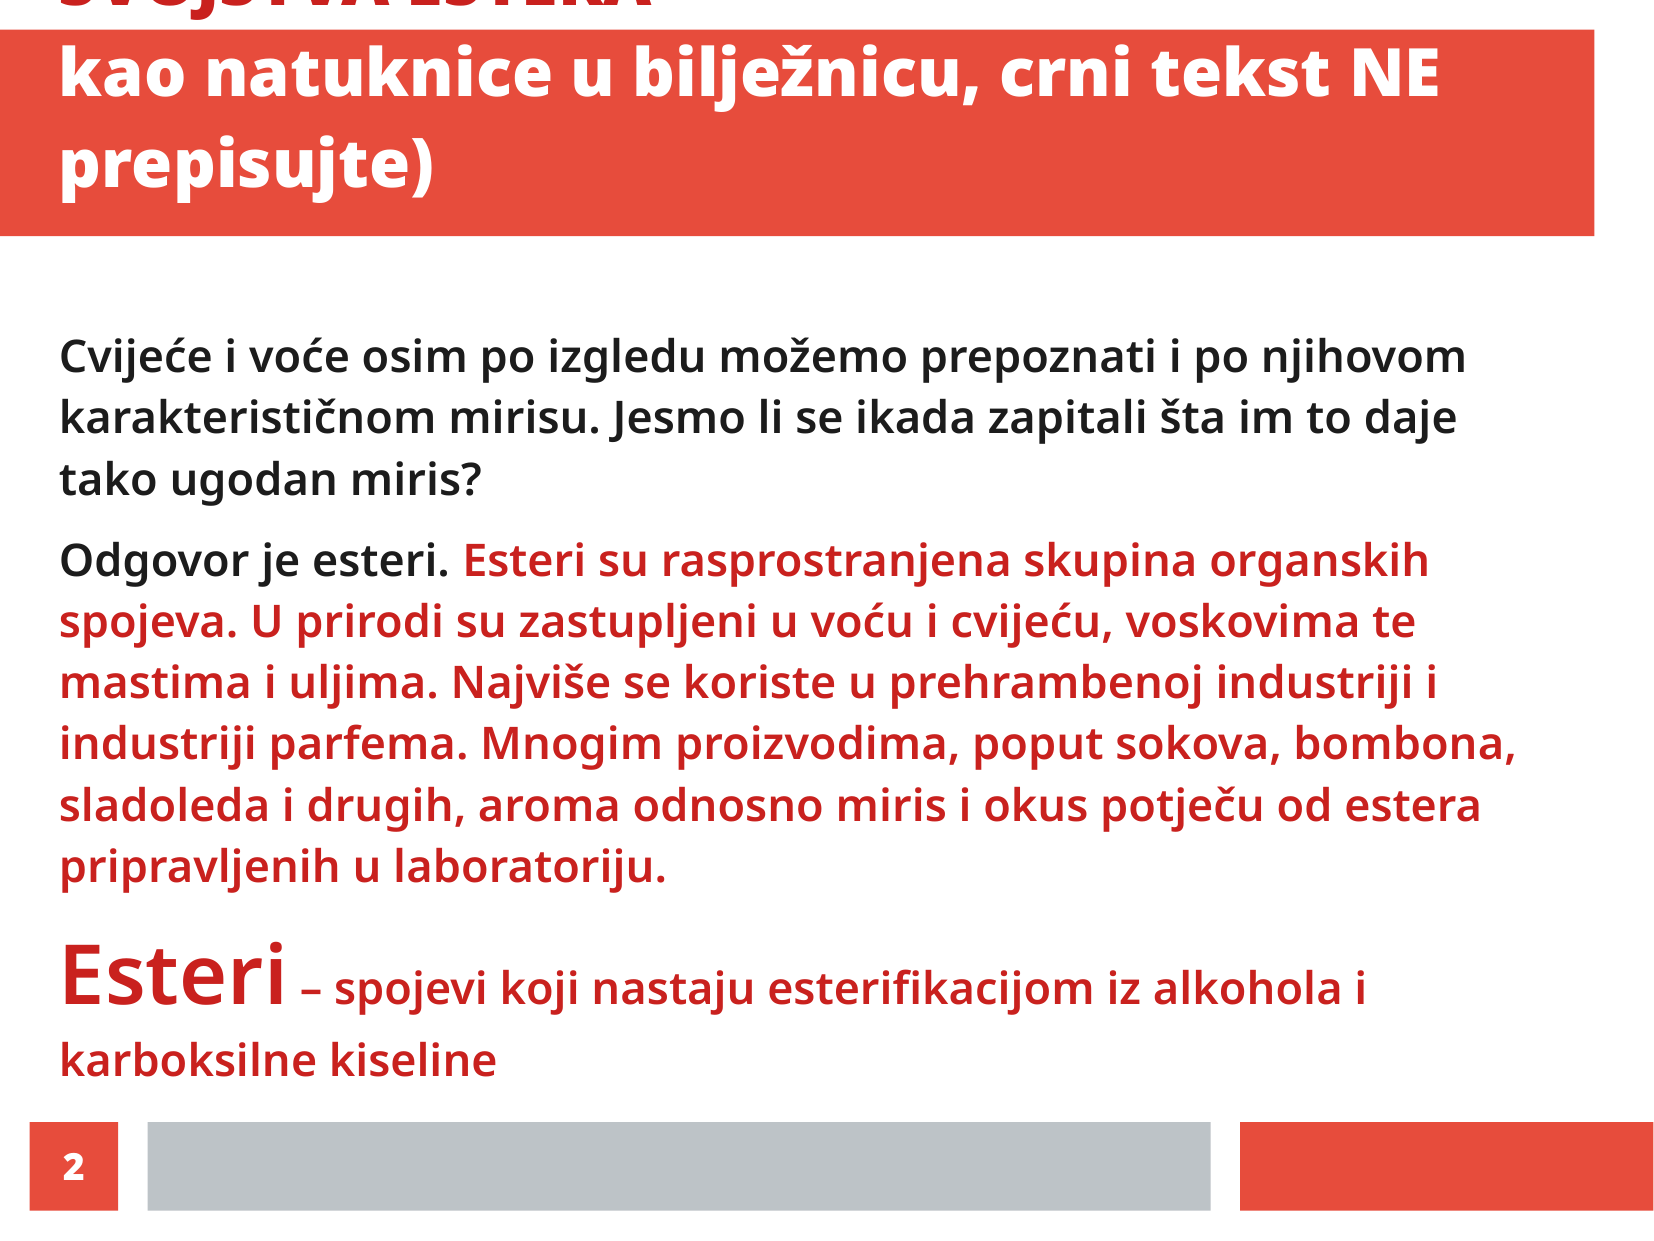

# SVOJSTVA ESTERA (crveni dio teksta zapišite kao natuknice u bilježnicu, crni tekst NE prepisujte)
Cvijeće i voće osim po izgledu možemo prepoznati i po njihovom karakterističnom mirisu. Jesmo li se ikada zapitali šta im to daje tako ugodan miris?
Odgovor je esteri. Esteri su rasprostranjena skupina organskih spojeva. U prirodi su zastupljeni u voću i cvijeću, voskovima te mastima i uljima. Najviše se koriste u prehrambenoj industriji i industriji parfema. Mnogim proizvodima, poput sokova, bombona, sladoleda i drugih, aroma odnosno miris i okus potječu od estera pripravljenih u laboratoriju.
Esteri – spojevi koji nastaju esterifikacijom iz alkohola i karboksilne kiseline
2